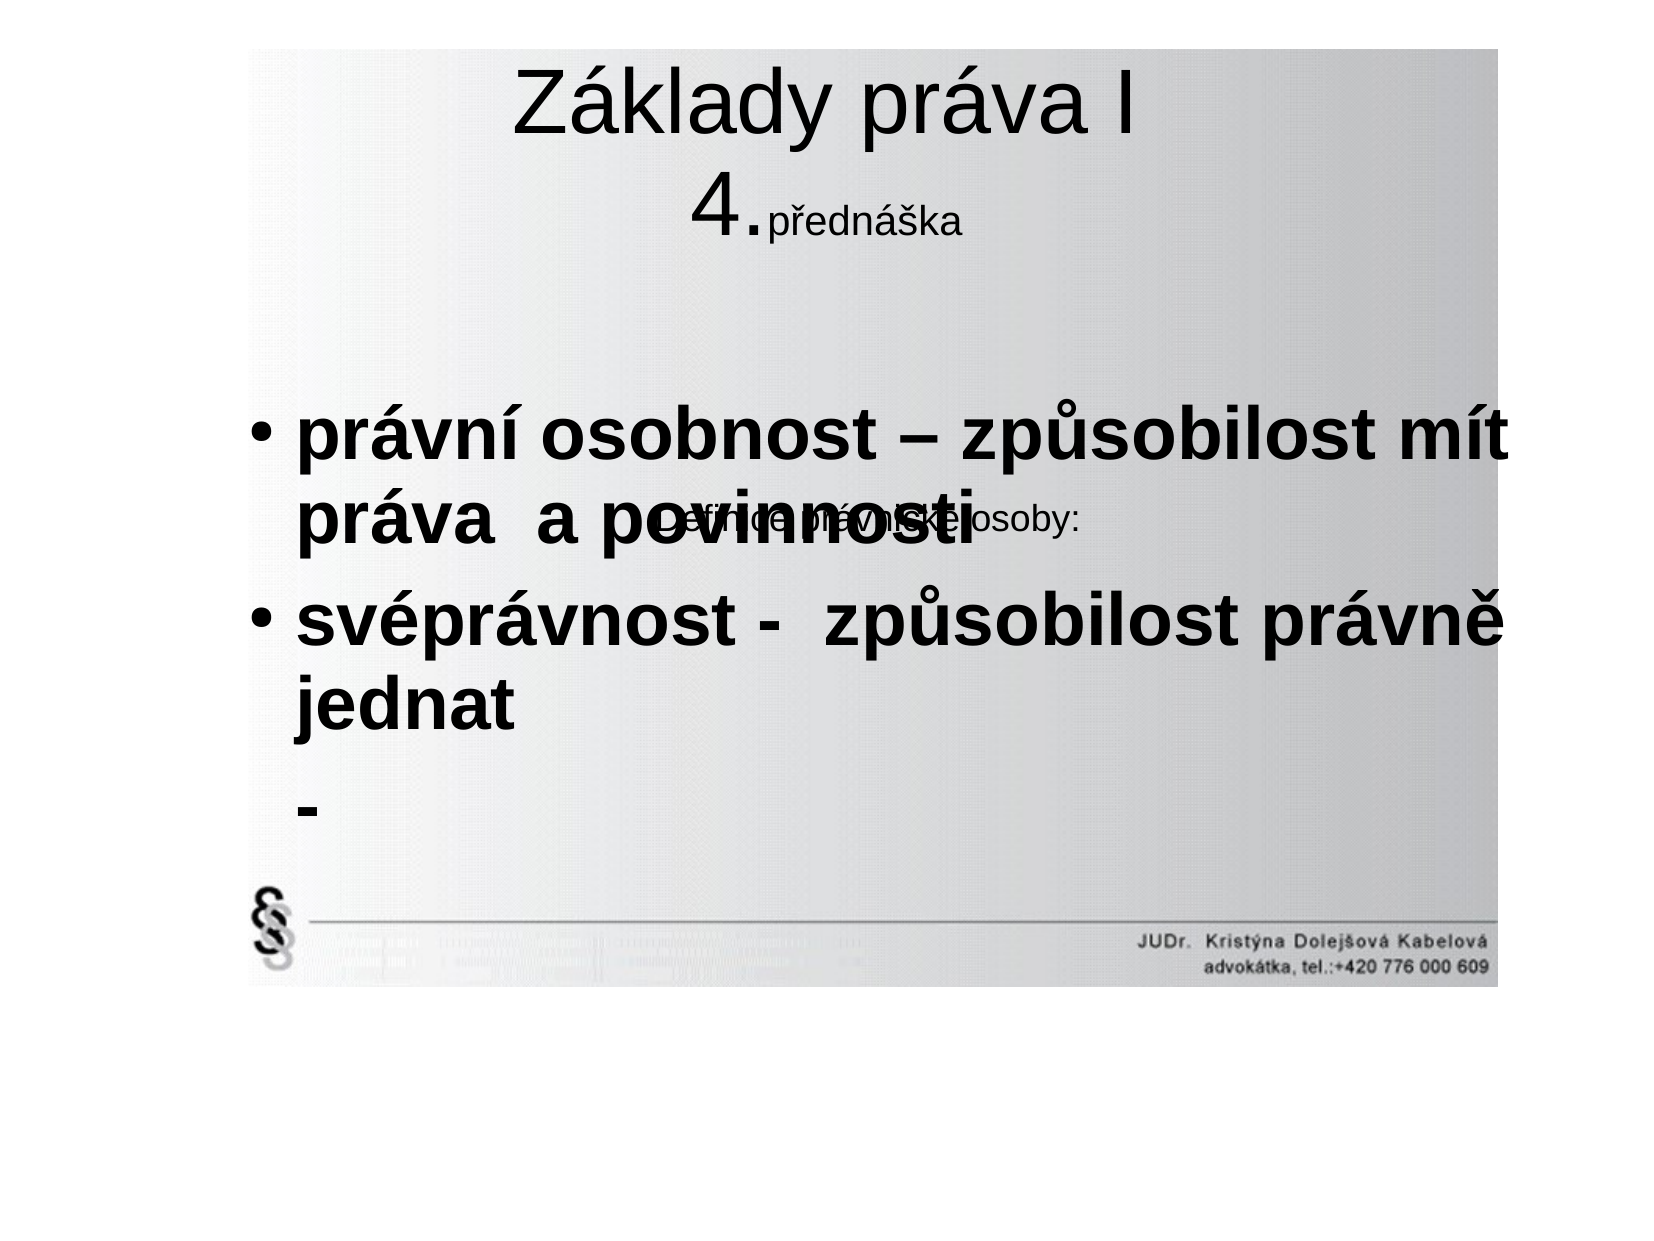

# Základy práva I 4.přednáška
právní osobnost – způsobilost mít práva a povinnosti
svéprávnost - způsobilost právně jednat
-